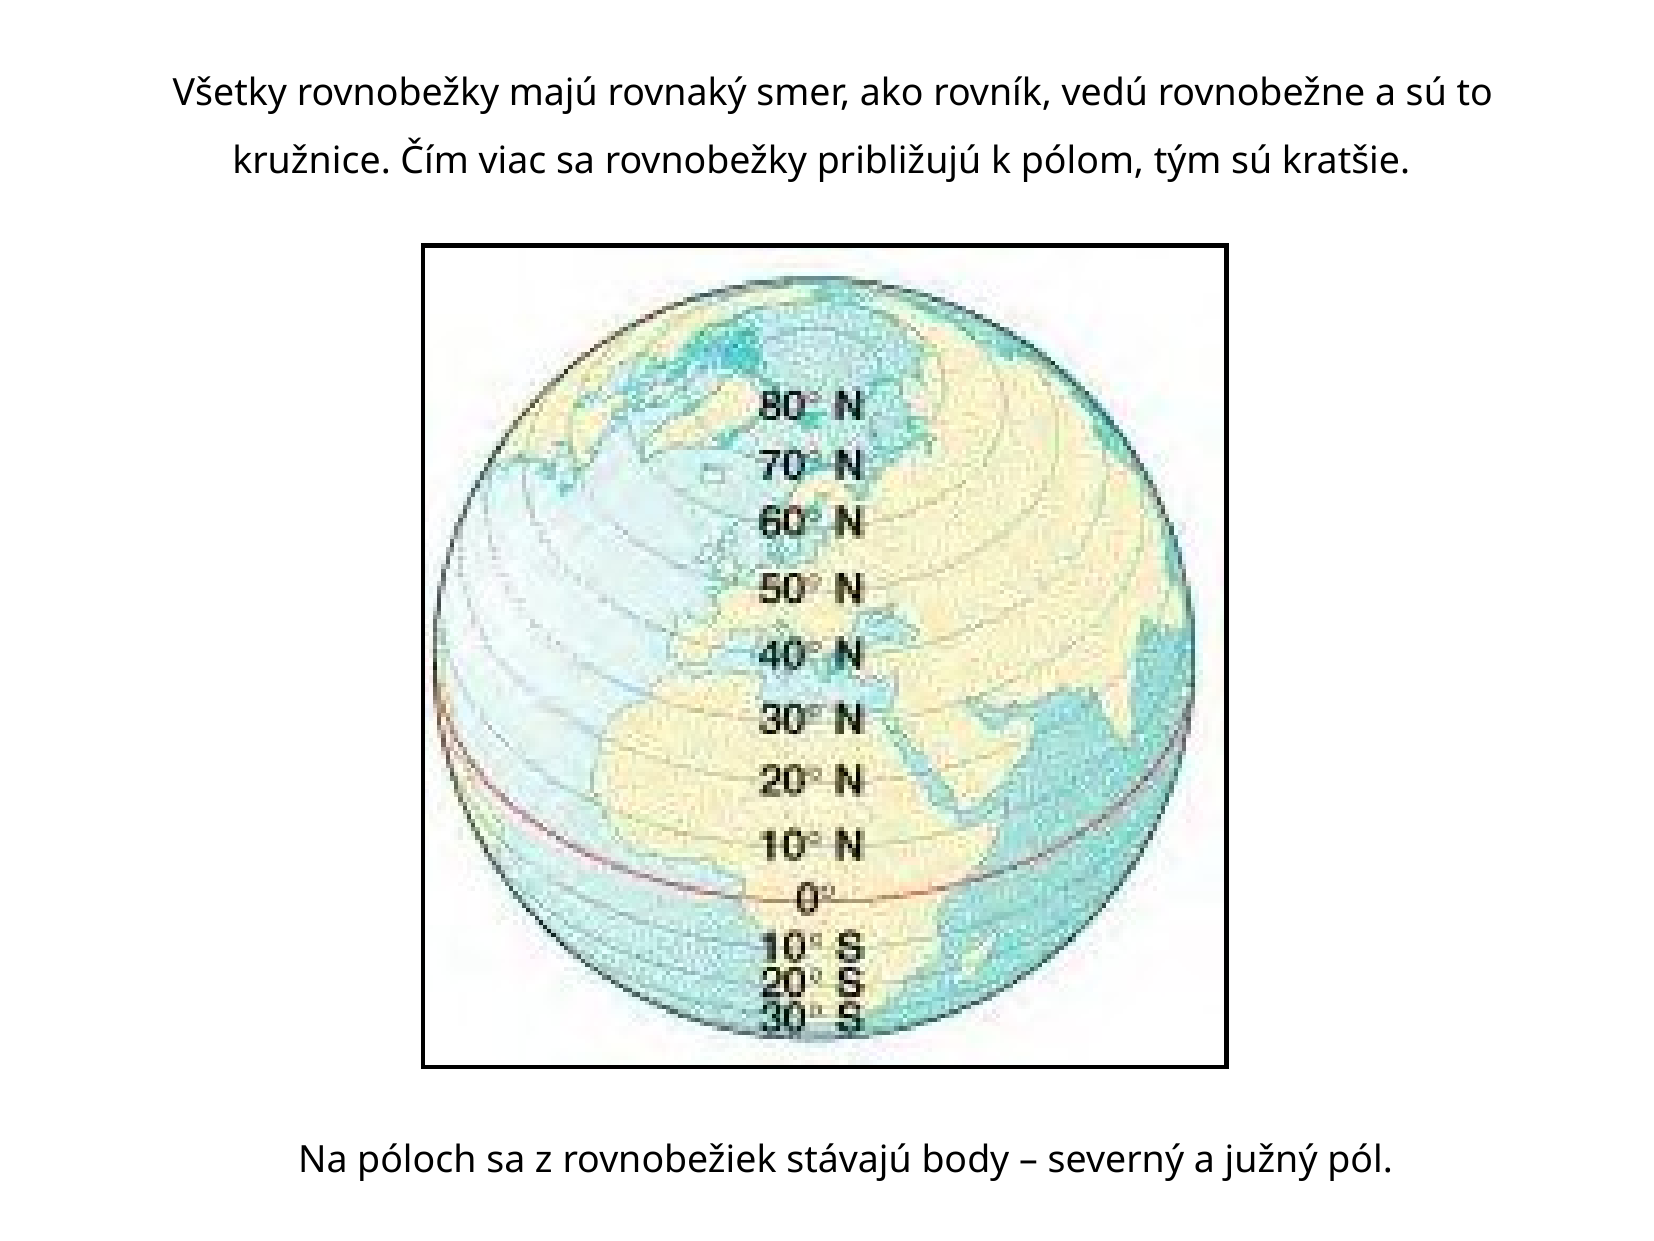

# Všetky rovnobežky majú rovnaký smer, ako rovník, vedú rovnobežne a sú to kružnice. Čím viac sa rovnobežky približujú k pólom, tým sú kratšie.
Na póloch sa z rovnobežiek stávajú body – severný a južný pól.